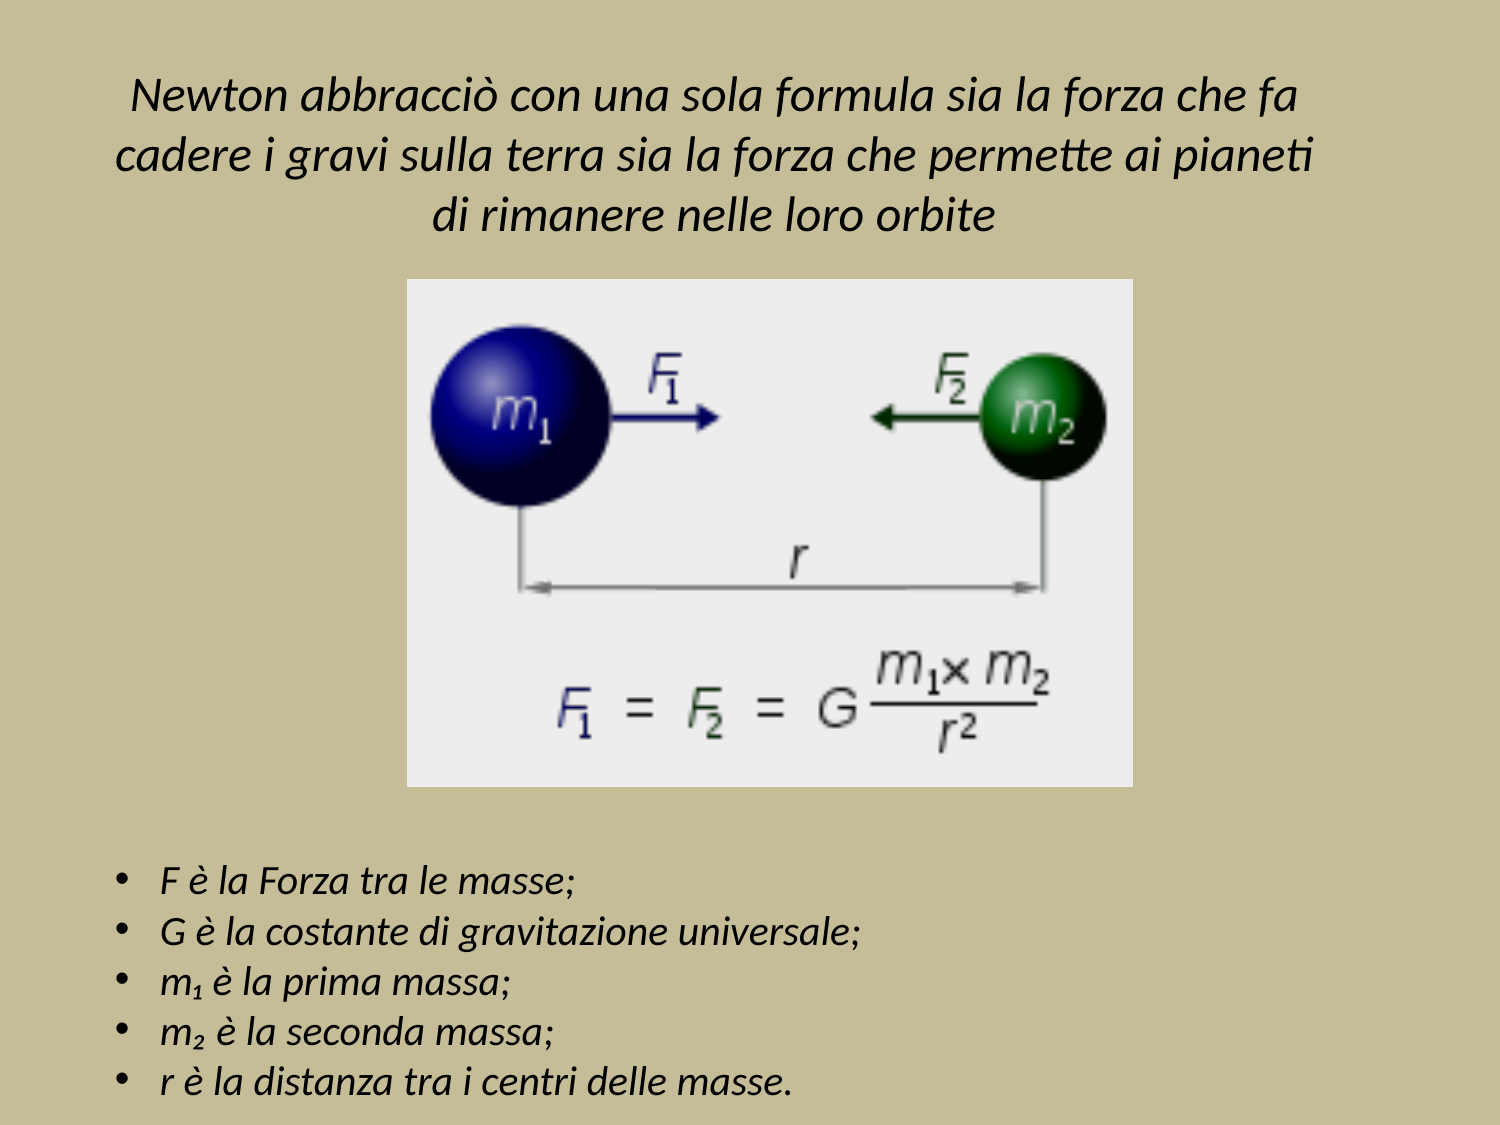

Newton abbracciò con una sola formula sia la forza che fa cadere i gravi sulla terra sia la forza che permette ai pianeti di rimanere nelle loro orbite
 F è la Forza tra le masse;
 G è la costante di gravitazione universale;
 m₁ è la prima massa;
 m₂ è la seconda massa;
 r è la distanza tra i centri delle masse.